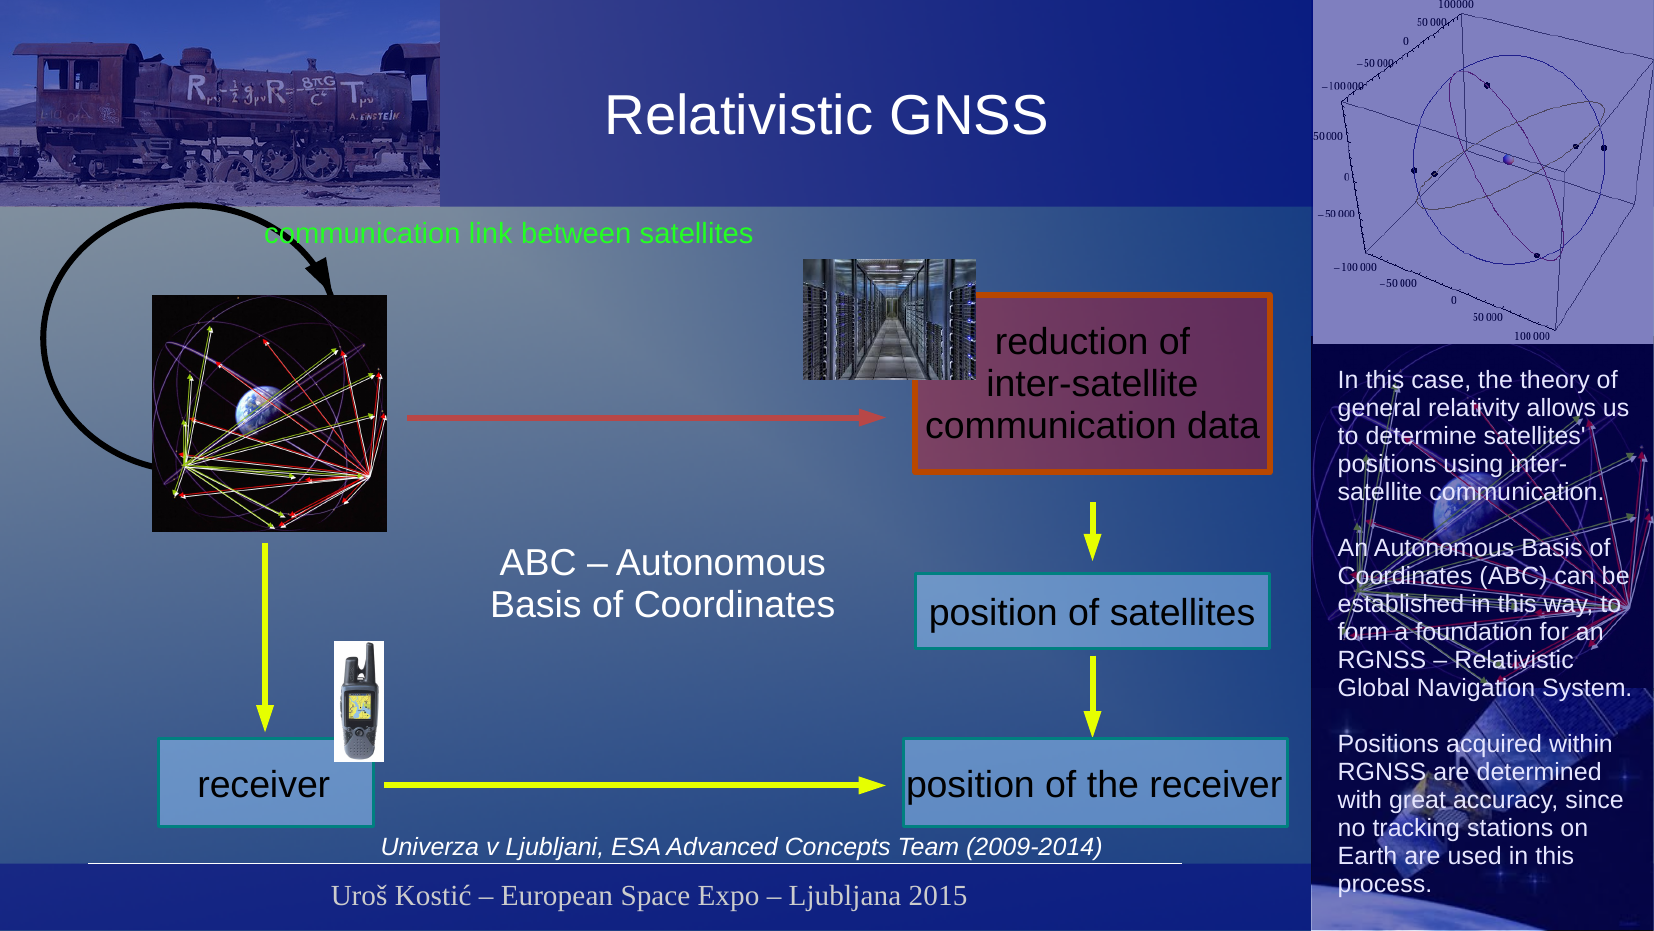

# Relativistic GNSS
communication link between satellites
reduction of
inter-satellite
communication data
In this case, the theory of general relativity allows us to determine satellites' positions using inter-satellite communication.
An Autonomous Basis of Coordinates (ABC) can be established in this way, to form a foundation for an RGNSS – Relativistic Global Navigation System.
Positions acquired within RGNSS are determined with great accuracy, since no tracking stations on Earth are used in this process.
ABC – Autonomous Basis of Coordinates
position of satellites
receiver
position of the receiver
Univerza v Ljubljani, ESA Advanced Concepts Team (2009-2014)